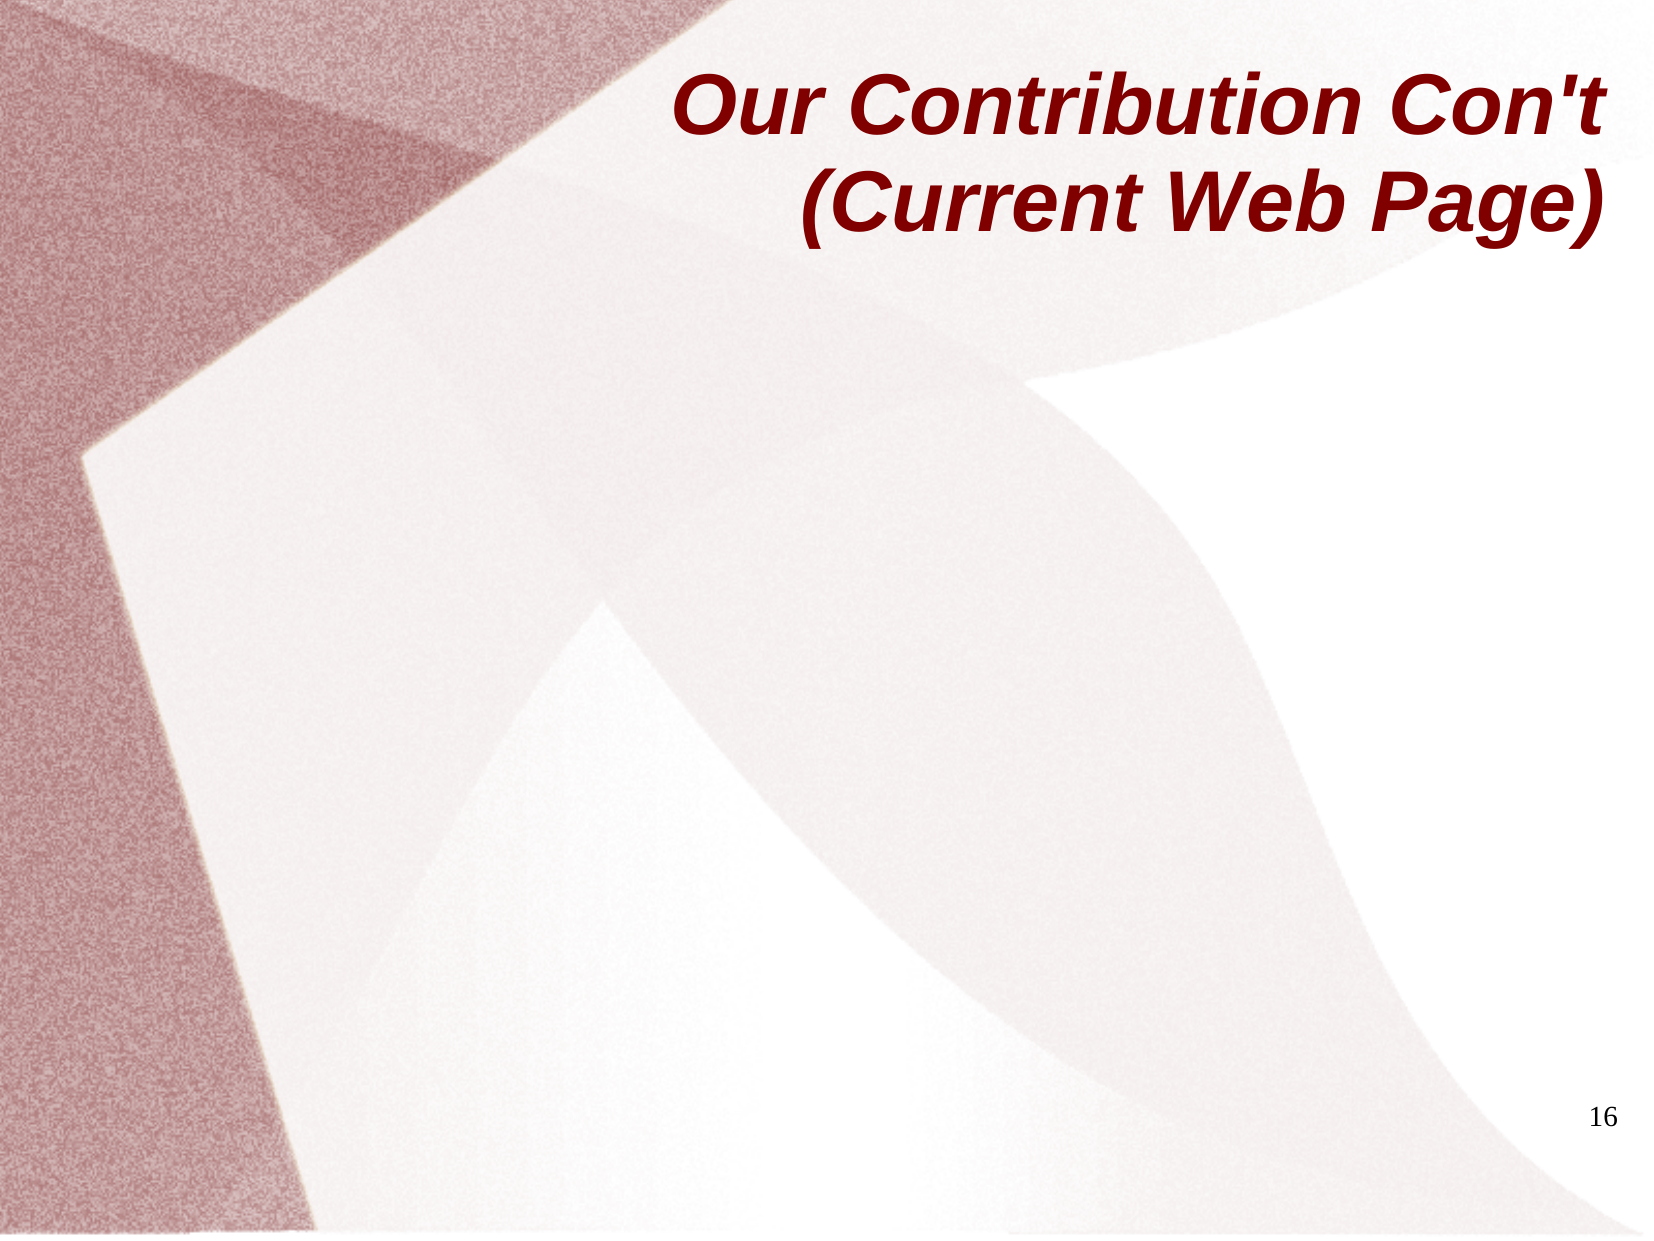

# Our Contribution Con't (Current Web Page)
16